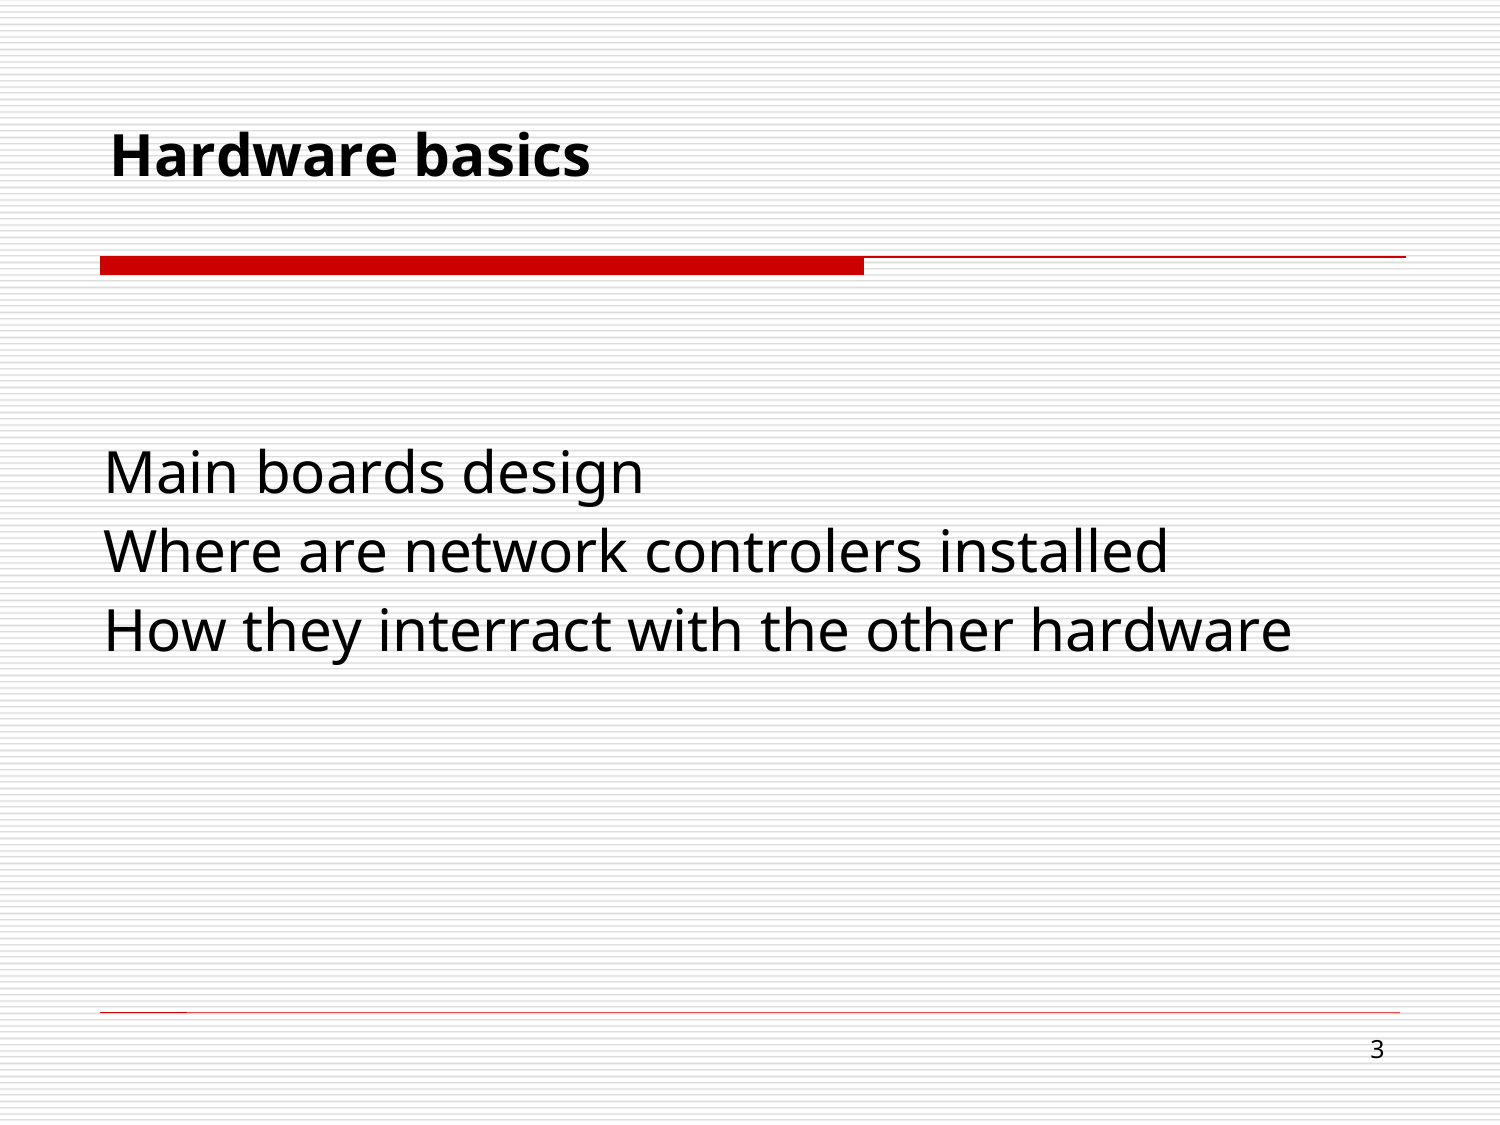

# Hardware basics
Main boards design
Where are network controlers installed
How they interract with the other hardware
3